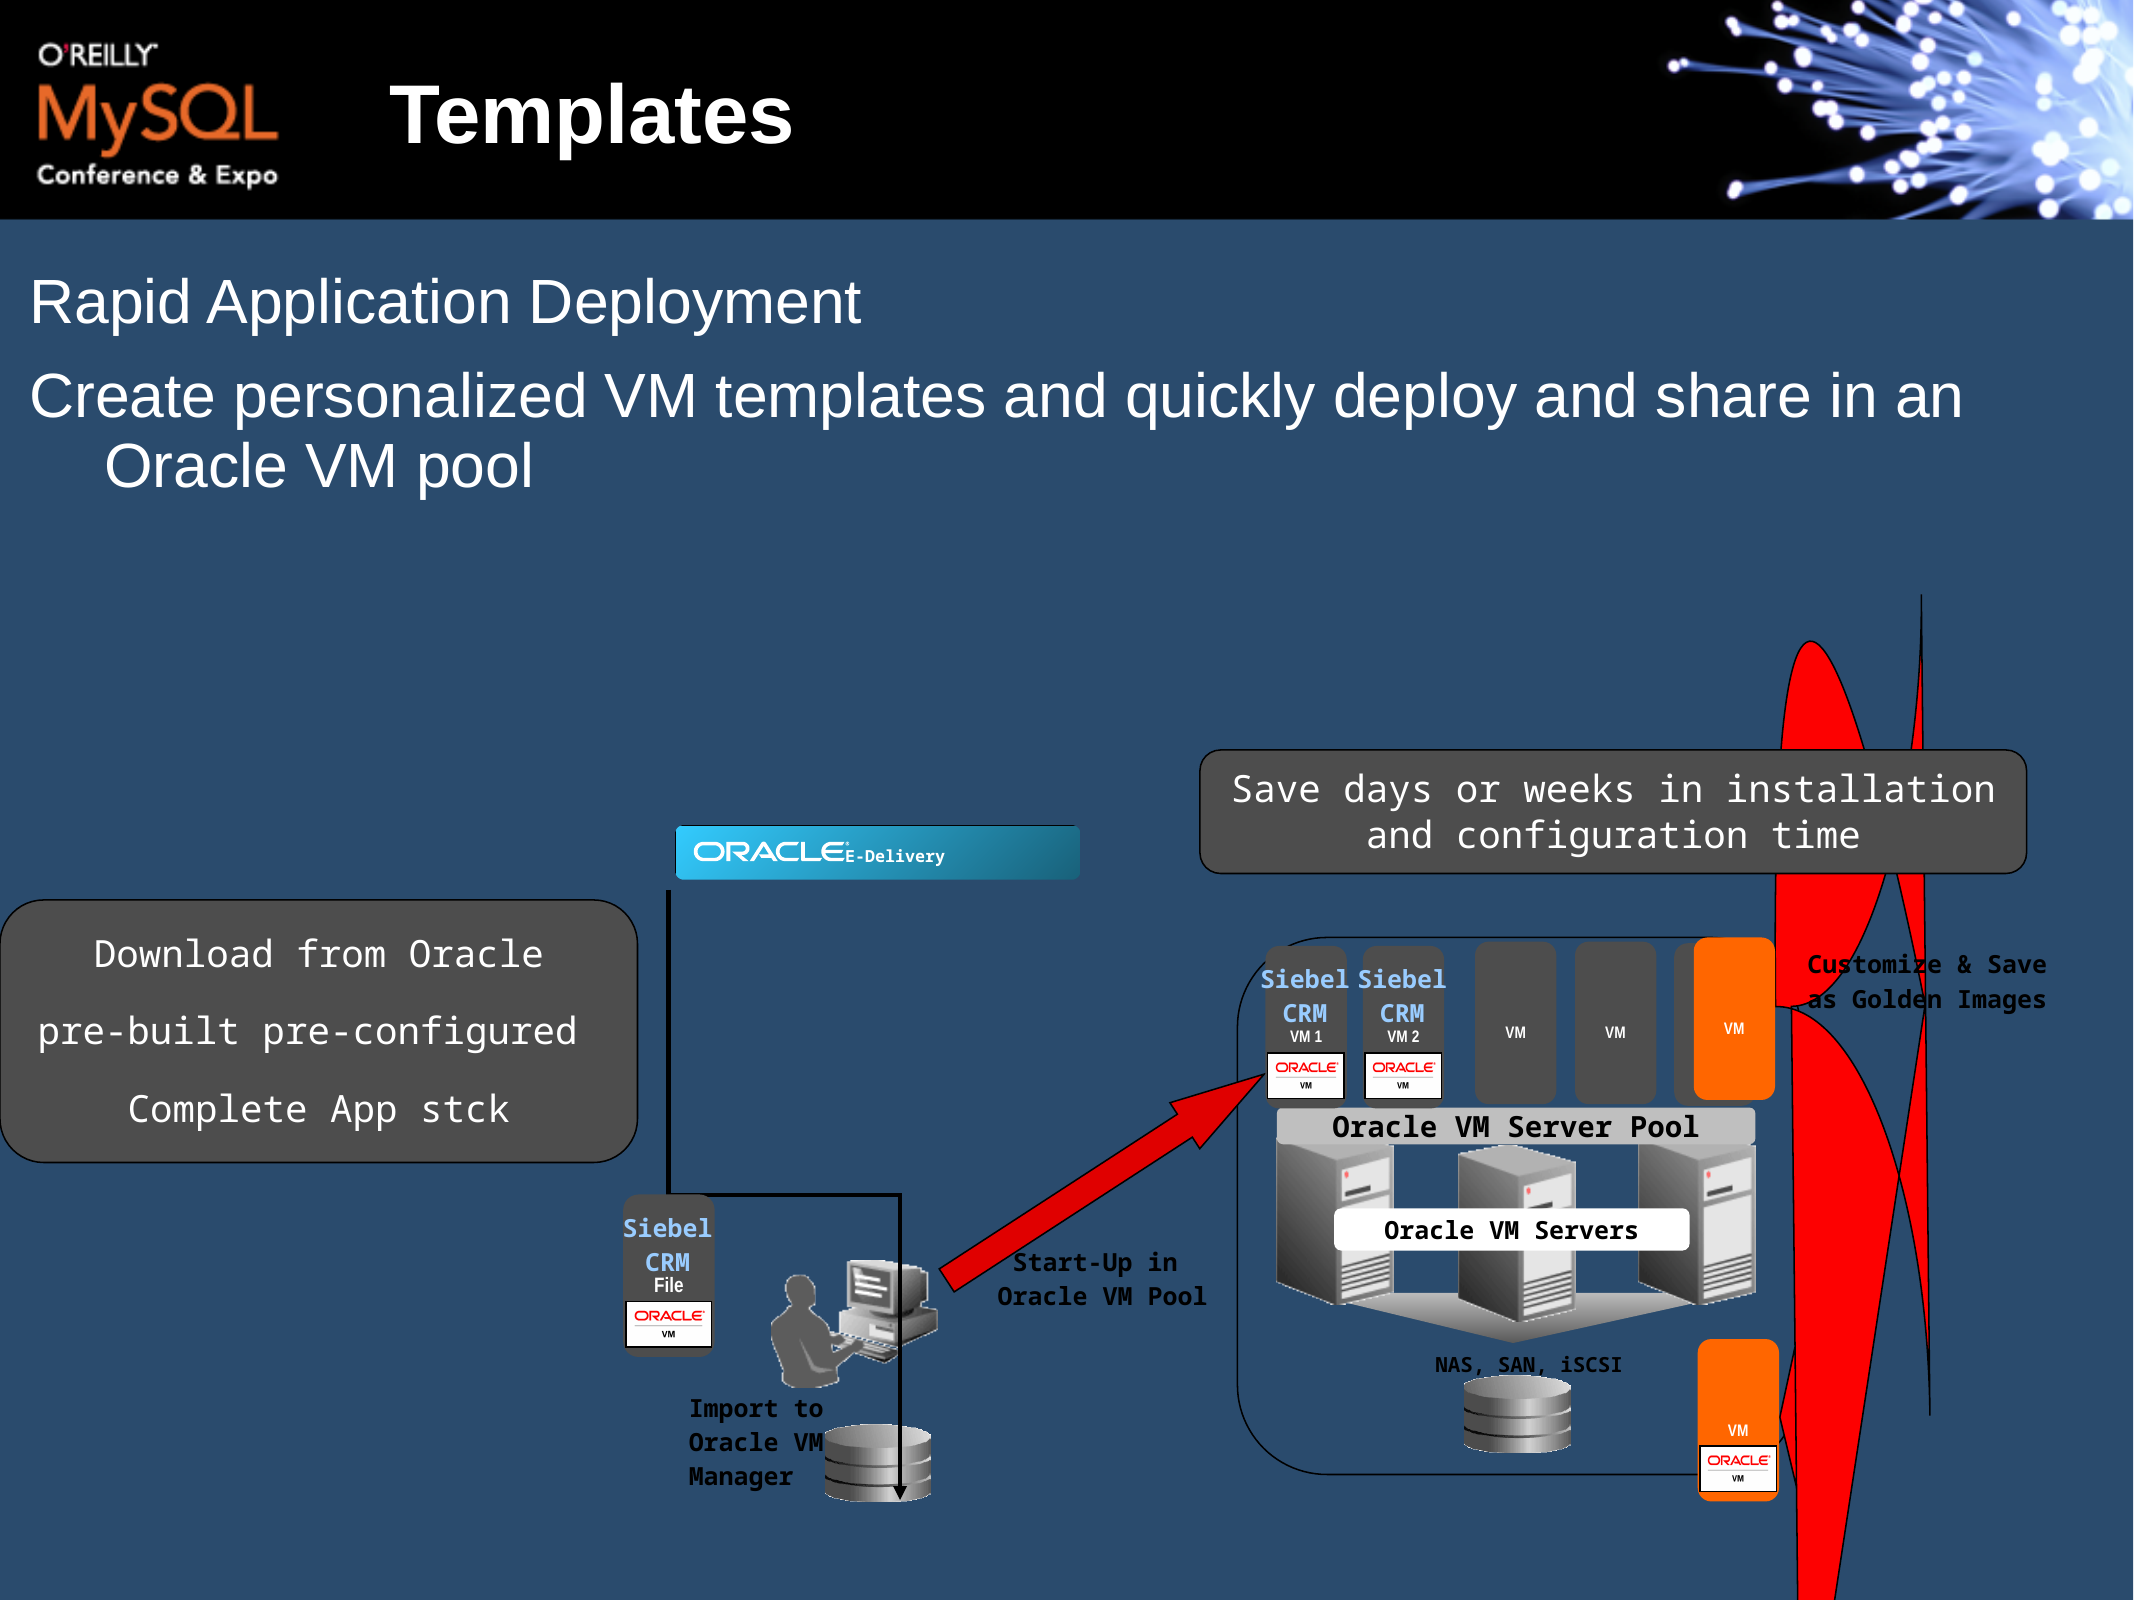

# Templates
Rapid Application Deployment
Create personalized VM templates and quickly deploy and share in an Oracle VM pool
Save days or weeks in installation and configuration time
E-Delivery
File
Siebel
CRM
Import to
Oracle VM
Manager
Download from Oracle
pre-built pre-configured
Complete App stck
VM
VM
VM
Oracle VM Server Pool
Oracle VM Servers
NAS, SAN, iSCSI
VM
Customize & Save
as Golden Images
VM
VM 1
Siebel
CRM
VM 2
Siebel
CRM
Start-Up in
Oracle VM Pool